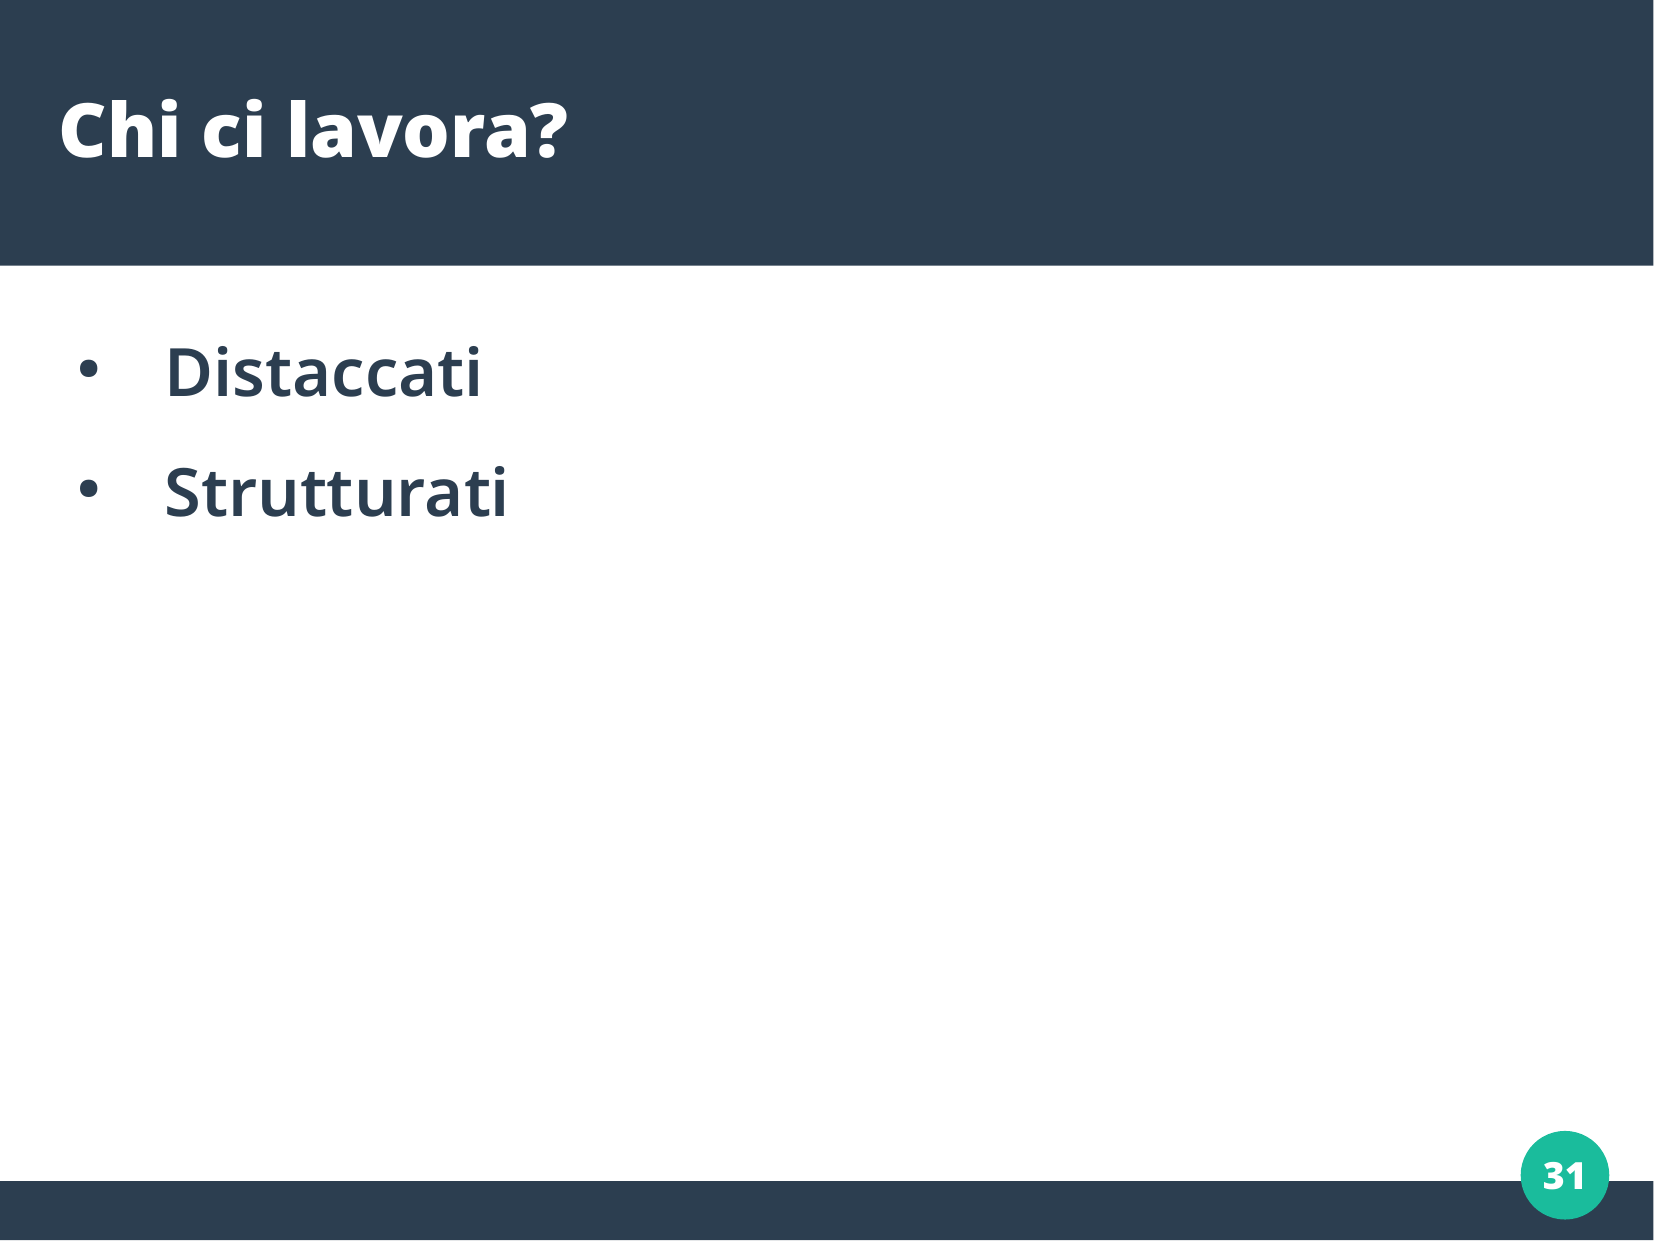

# Chi ci lavora?
 Distaccati
 Strutturati
31